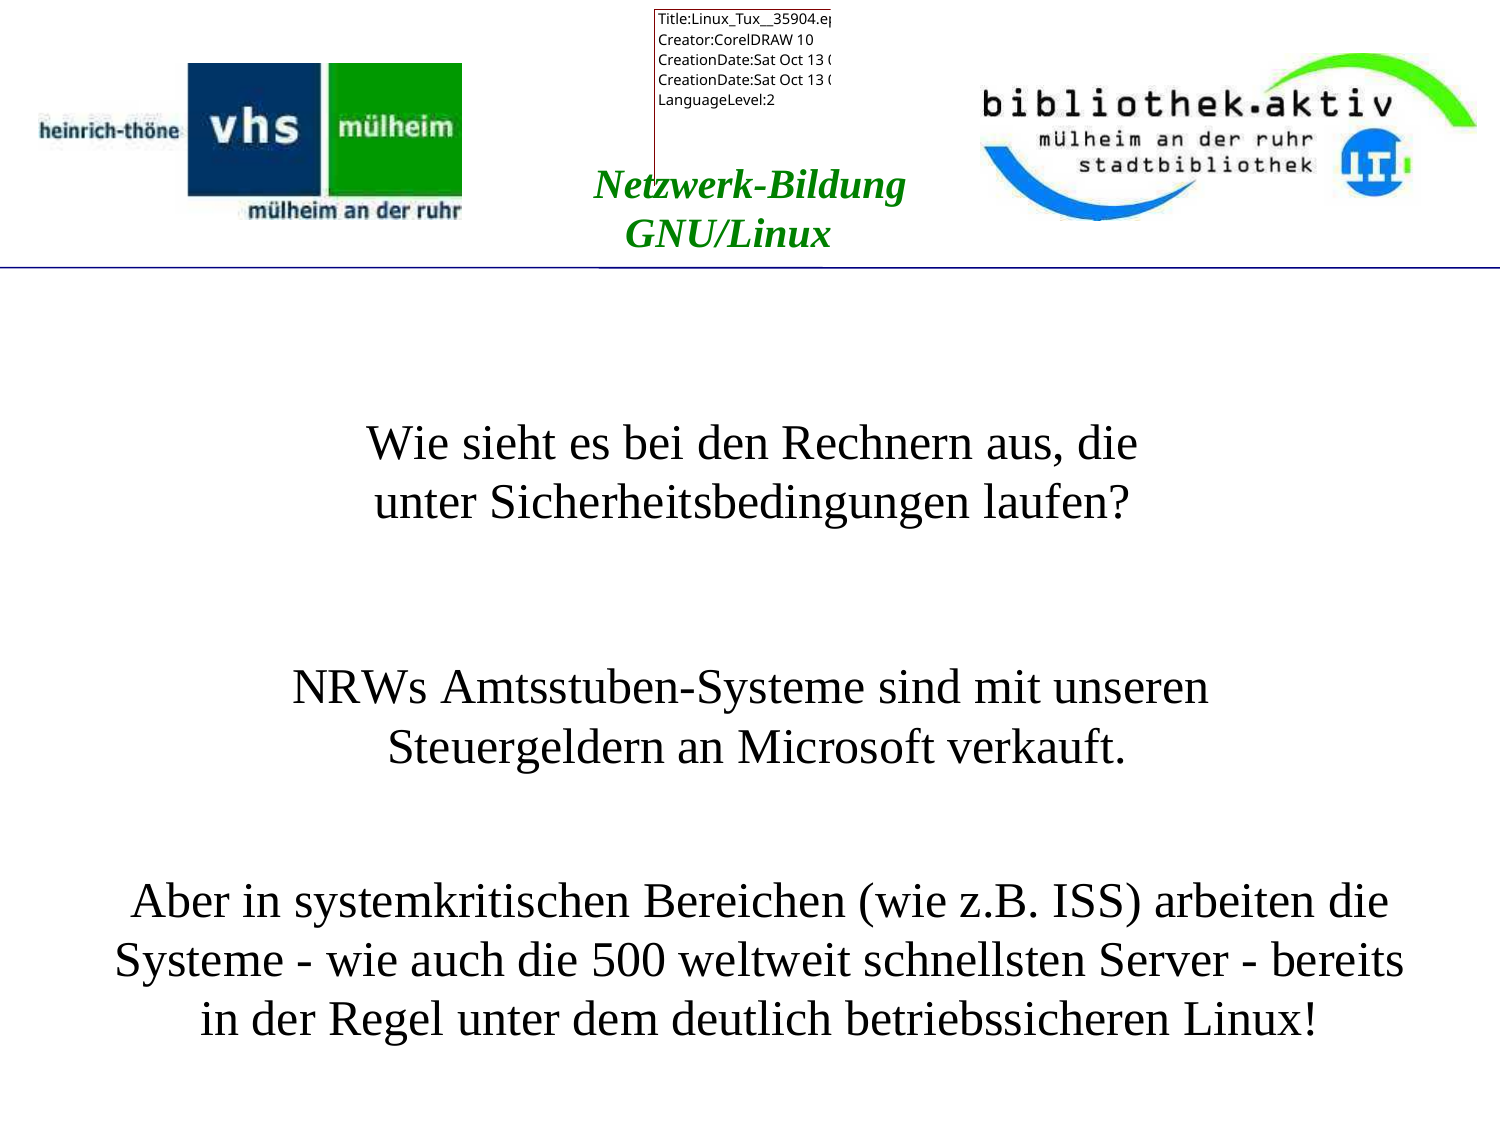

Netzwerk-Bildung
 GNU/Linux
Wie sieht es bei den Rechnern aus, die
unter Sicherheitsbedingungen laufen?
NRWs Amtsstuben-Systeme sind mit unseren Steuergeldern an Microsoft verkauft.
Aber in systemkritischen Bereichen (wie z.B. ISS) arbeiten die Systeme - wie auch die 500 weltweit schnellsten Server - bereits in der Regel unter dem deutlich betriebssicheren Linux!